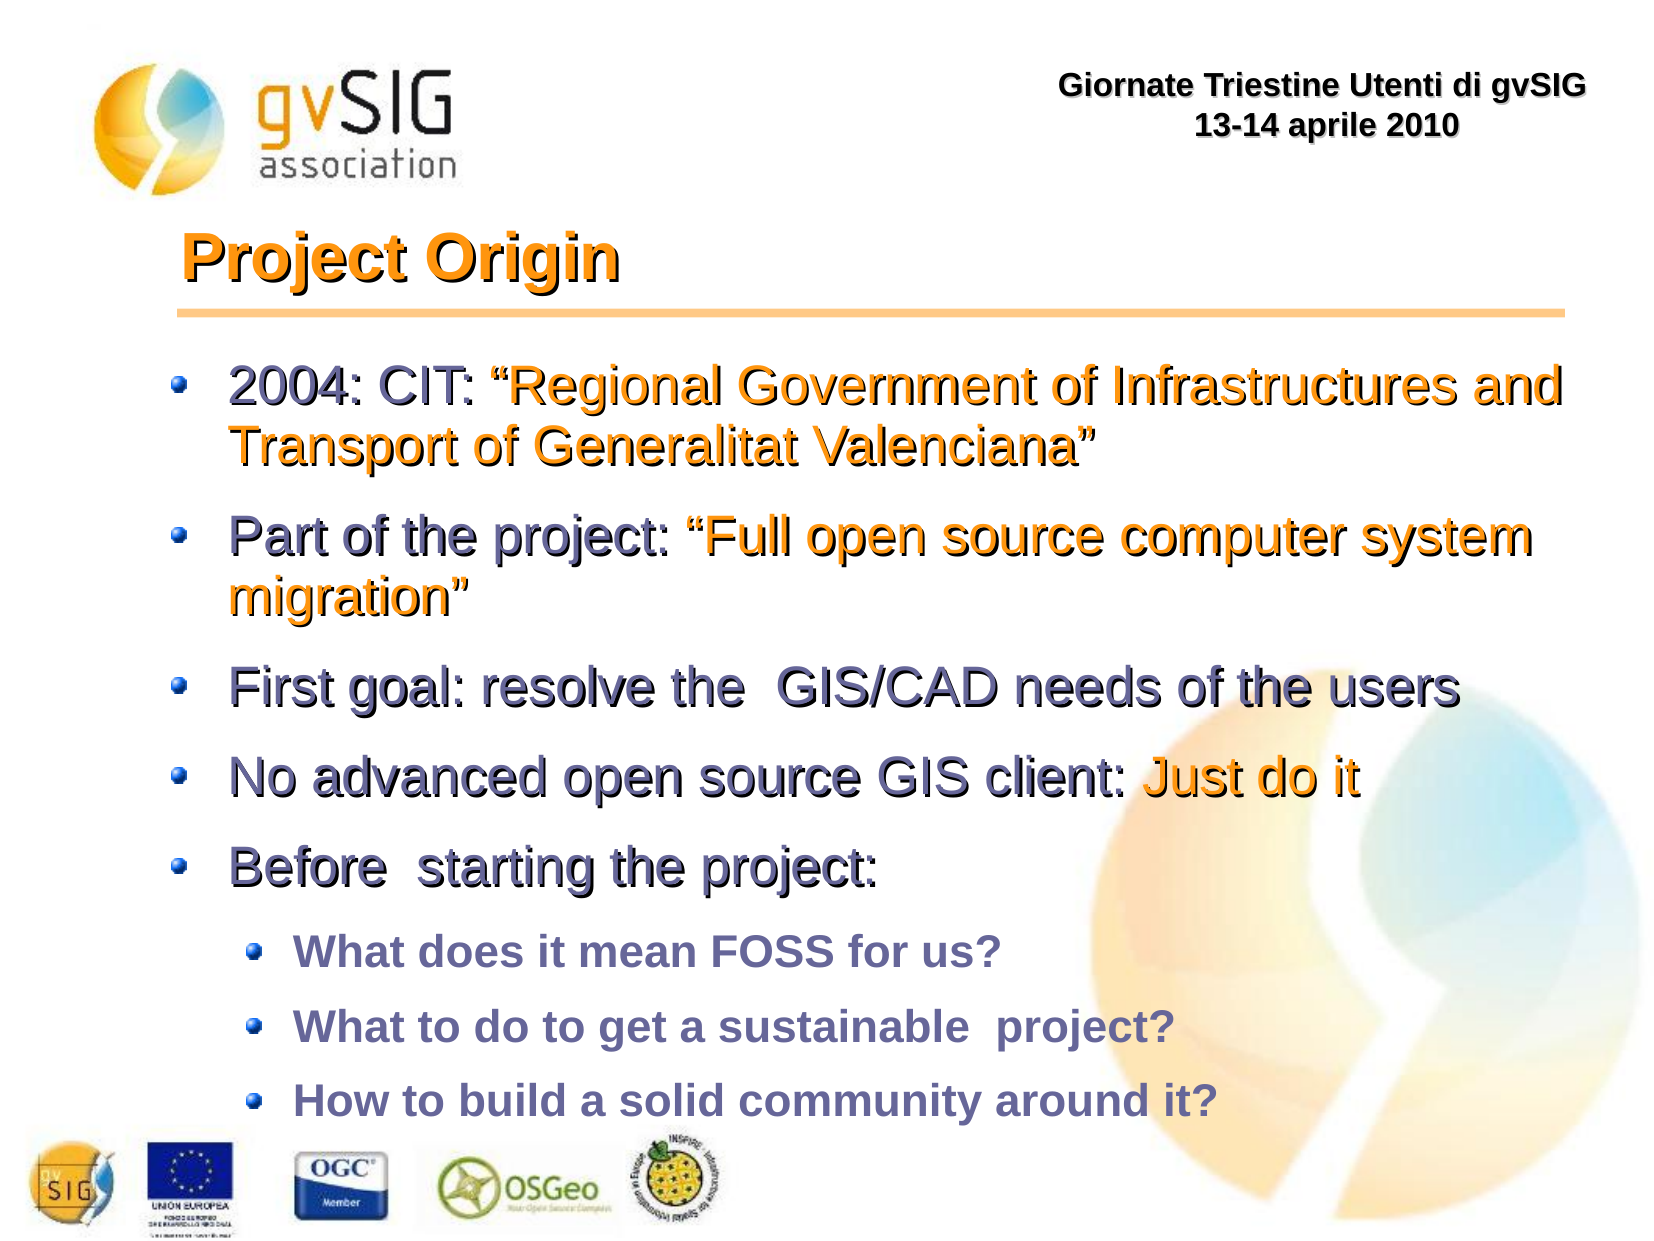

Project Origin
# 2004: CIT: “Regional Government of Infrastructures and Transport of Generalitat Valenciana”
Part of the project: “Full open source computer system migration”
First goal: resolve the GIS/CAD needs of the users
No advanced open source GIS client: Just do it
Before starting the project:
What does it mean FOSS for us?
What to do to get a sustainable project?
How to build a solid community around it?